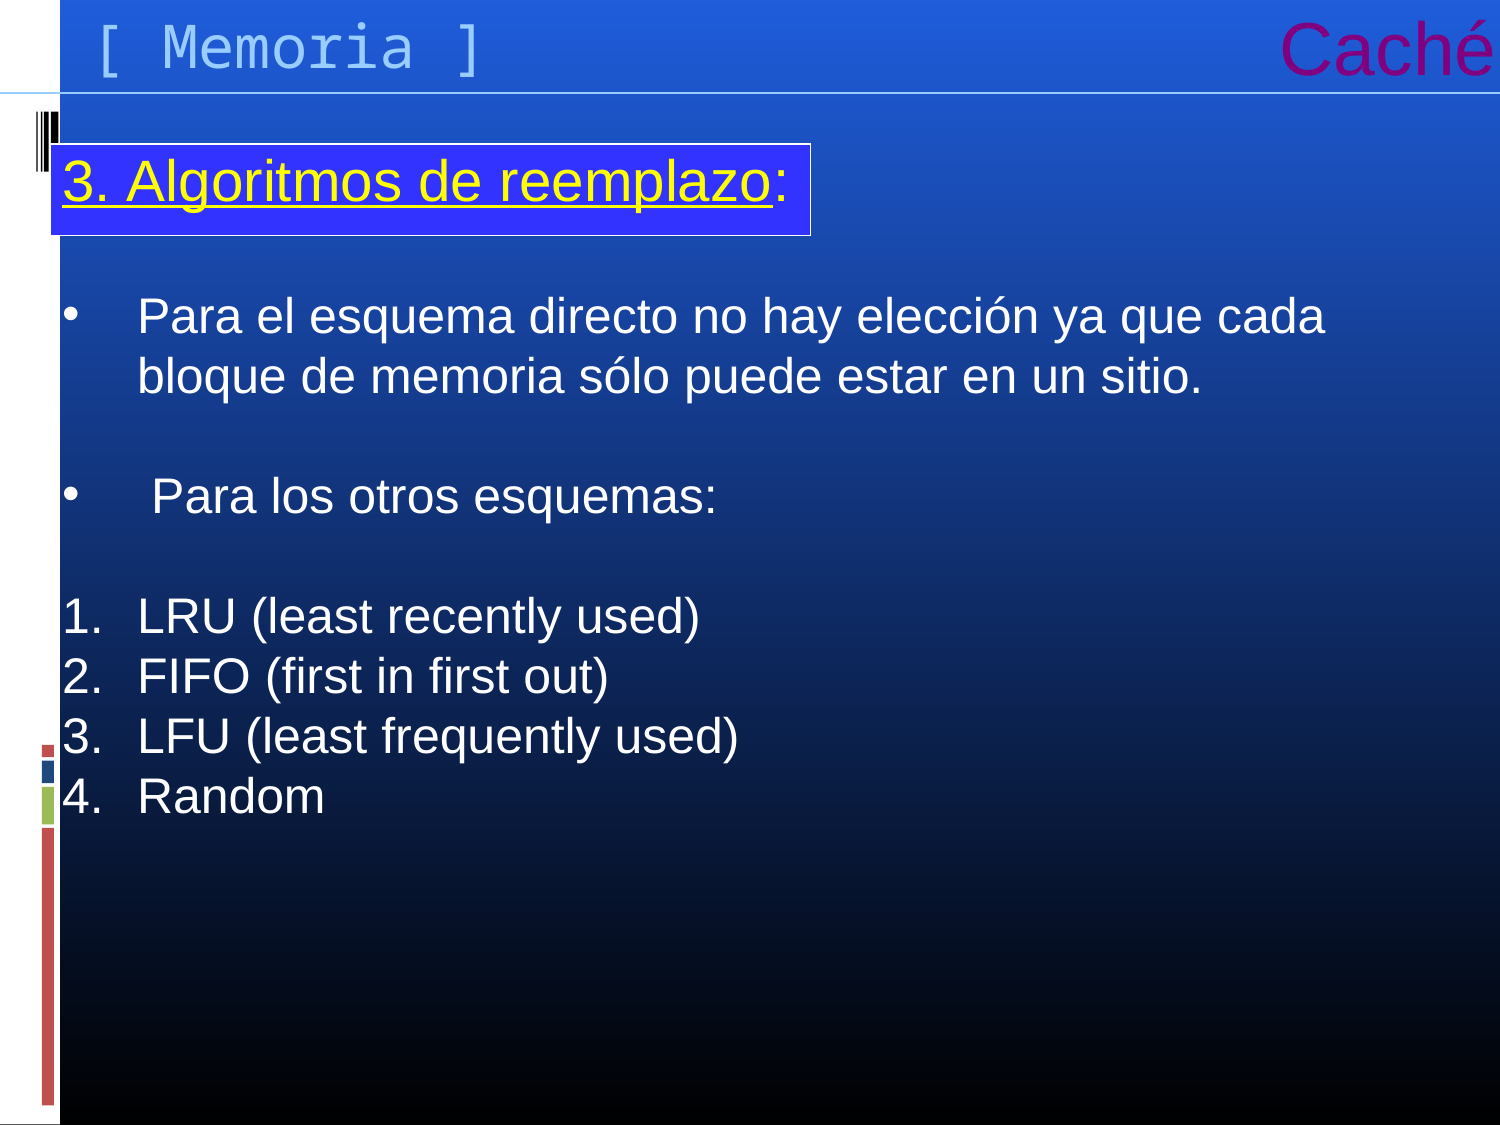

# [ Memoria ]
Caché
3. Algoritmos de reemplazo:
Para el esquema directo no hay elección ya que cada bloque de memoria sólo puede estar en un sitio.
 Para los otros esquemas:
LRU (least recently used)
FIFO (first in first out)
LFU (least frequently used)
Random